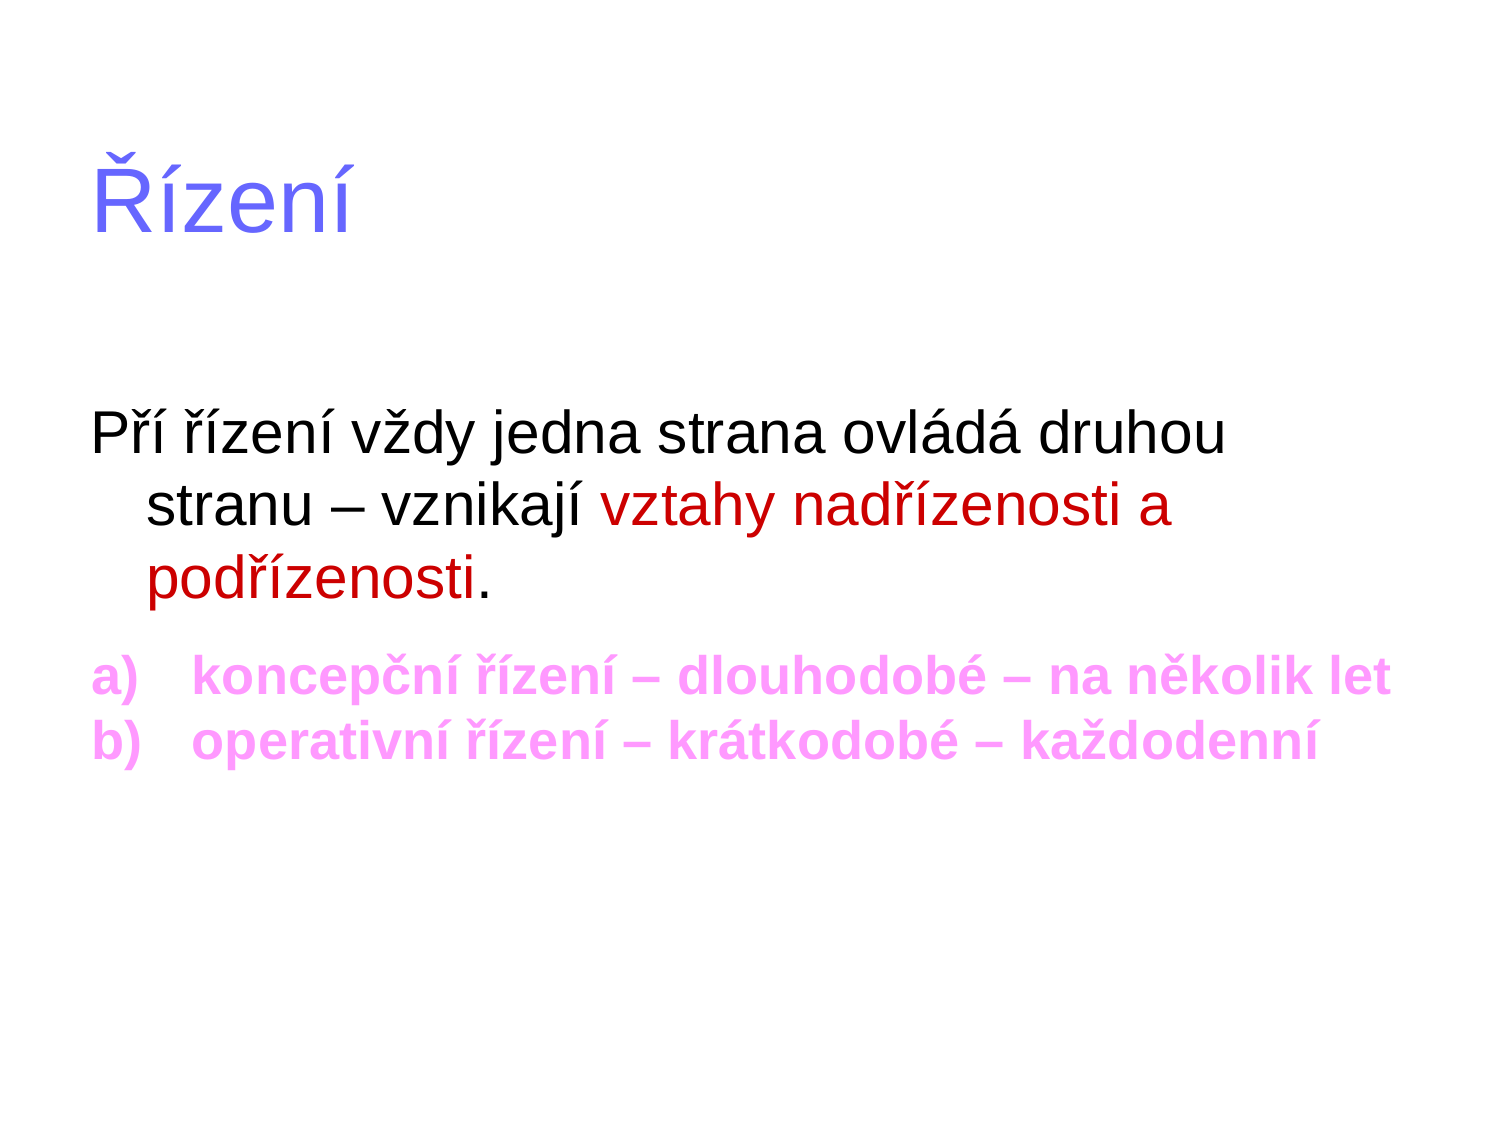

# Řízení
Pří řízení vždy jedna strana ovládá druhou stranu – vznikají vztahy nadřízenosti a podřízenosti.
koncepční řízení – dlouhodobé – na několik let
operativní řízení – krátkodobé – každodenní